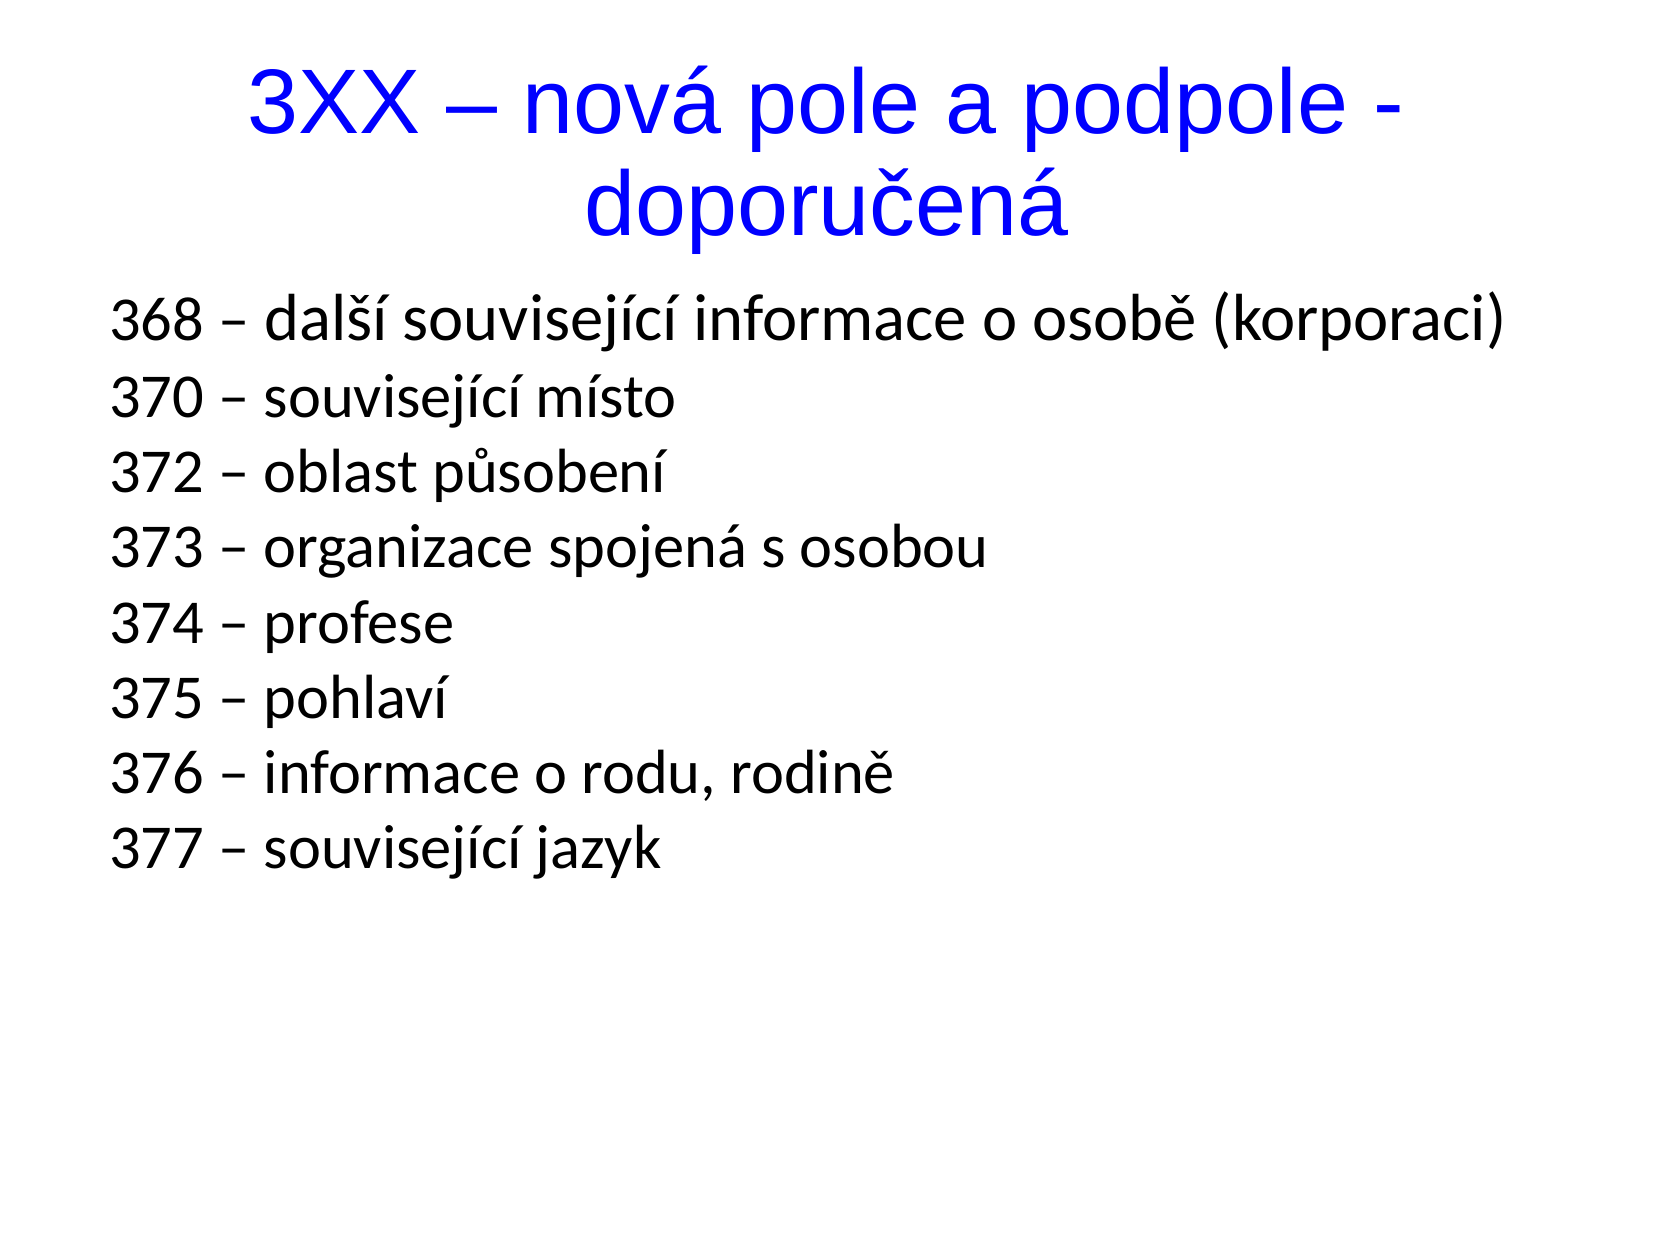

# 3XX – nová pole a podpole - doporučená
368 – další související informace o osobě (korporaci)
370 – související místo
372 – oblast působení
373 – organizace spojená s osobou
374 – profese
375 – pohlaví
376 – informace o rodu, rodině
377 – související jazyk